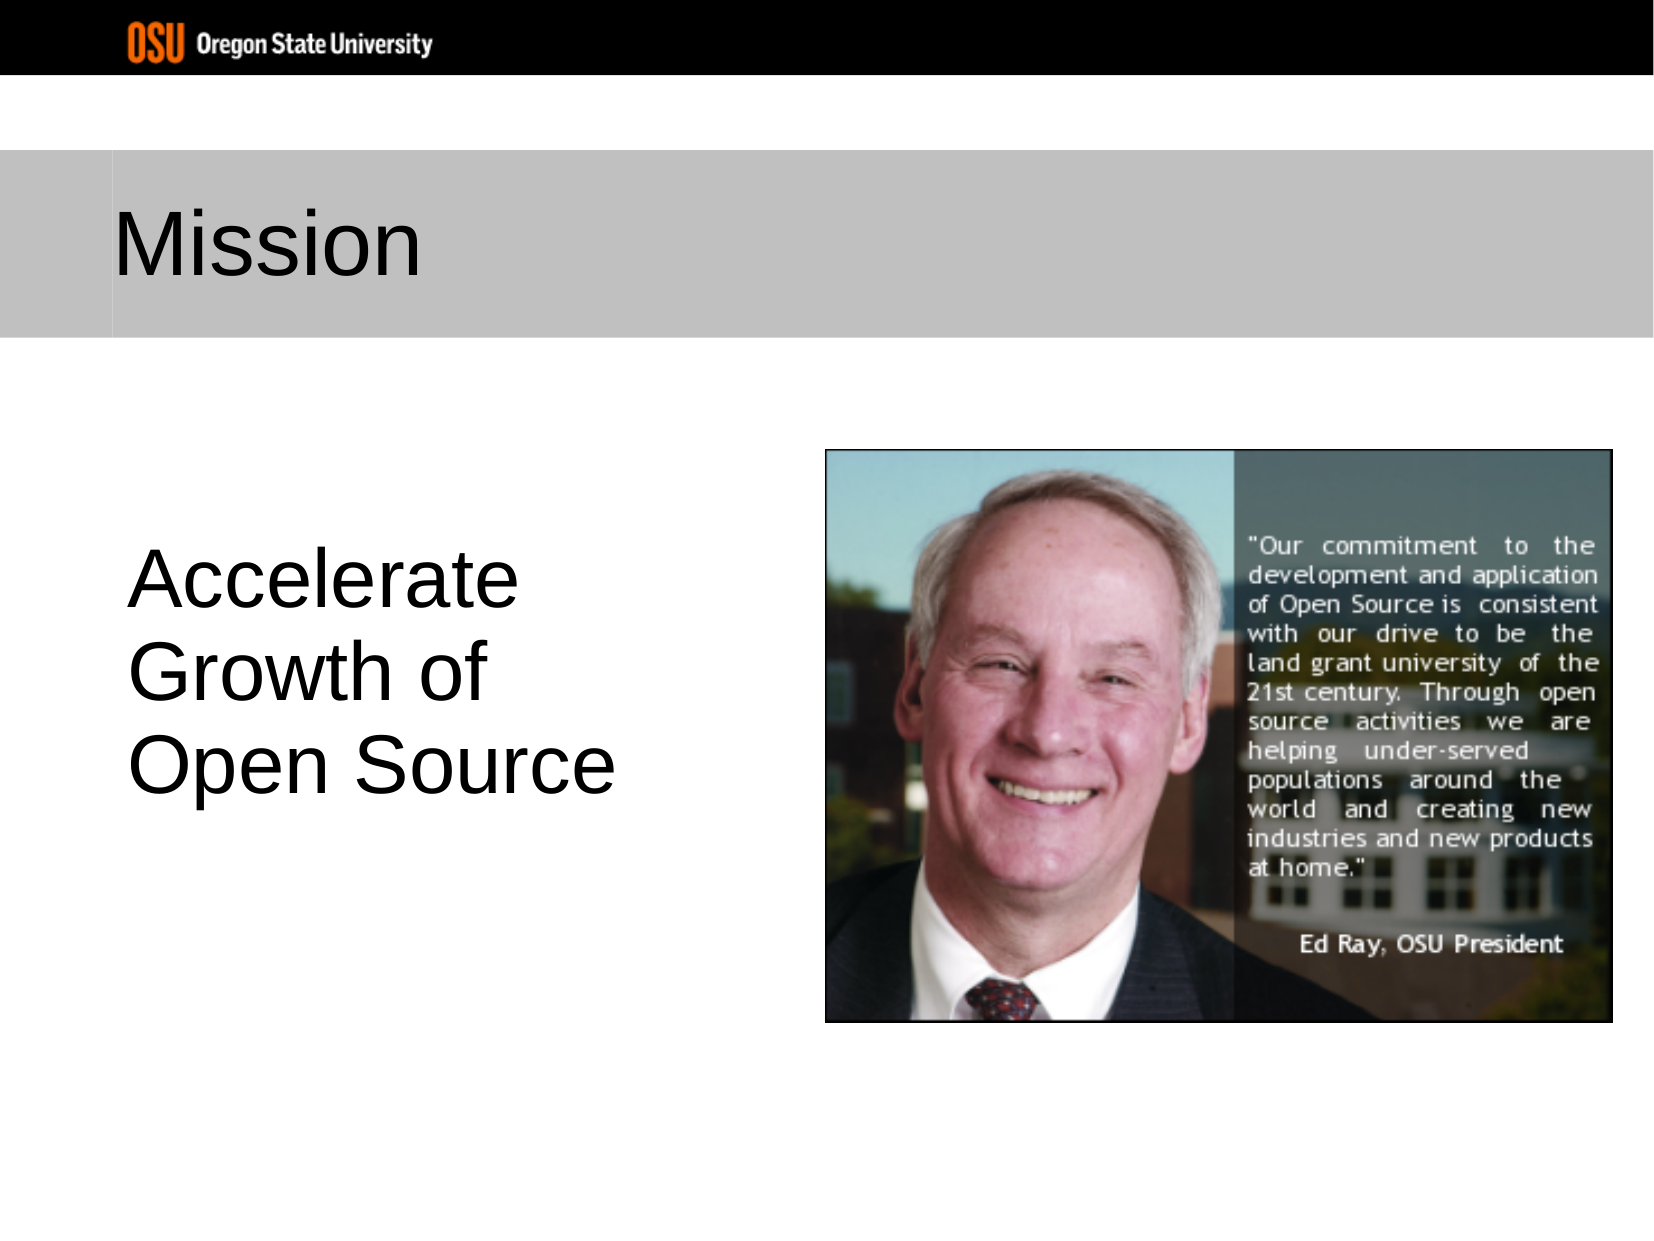

# Mission
Accelerate Growth of
Open Source